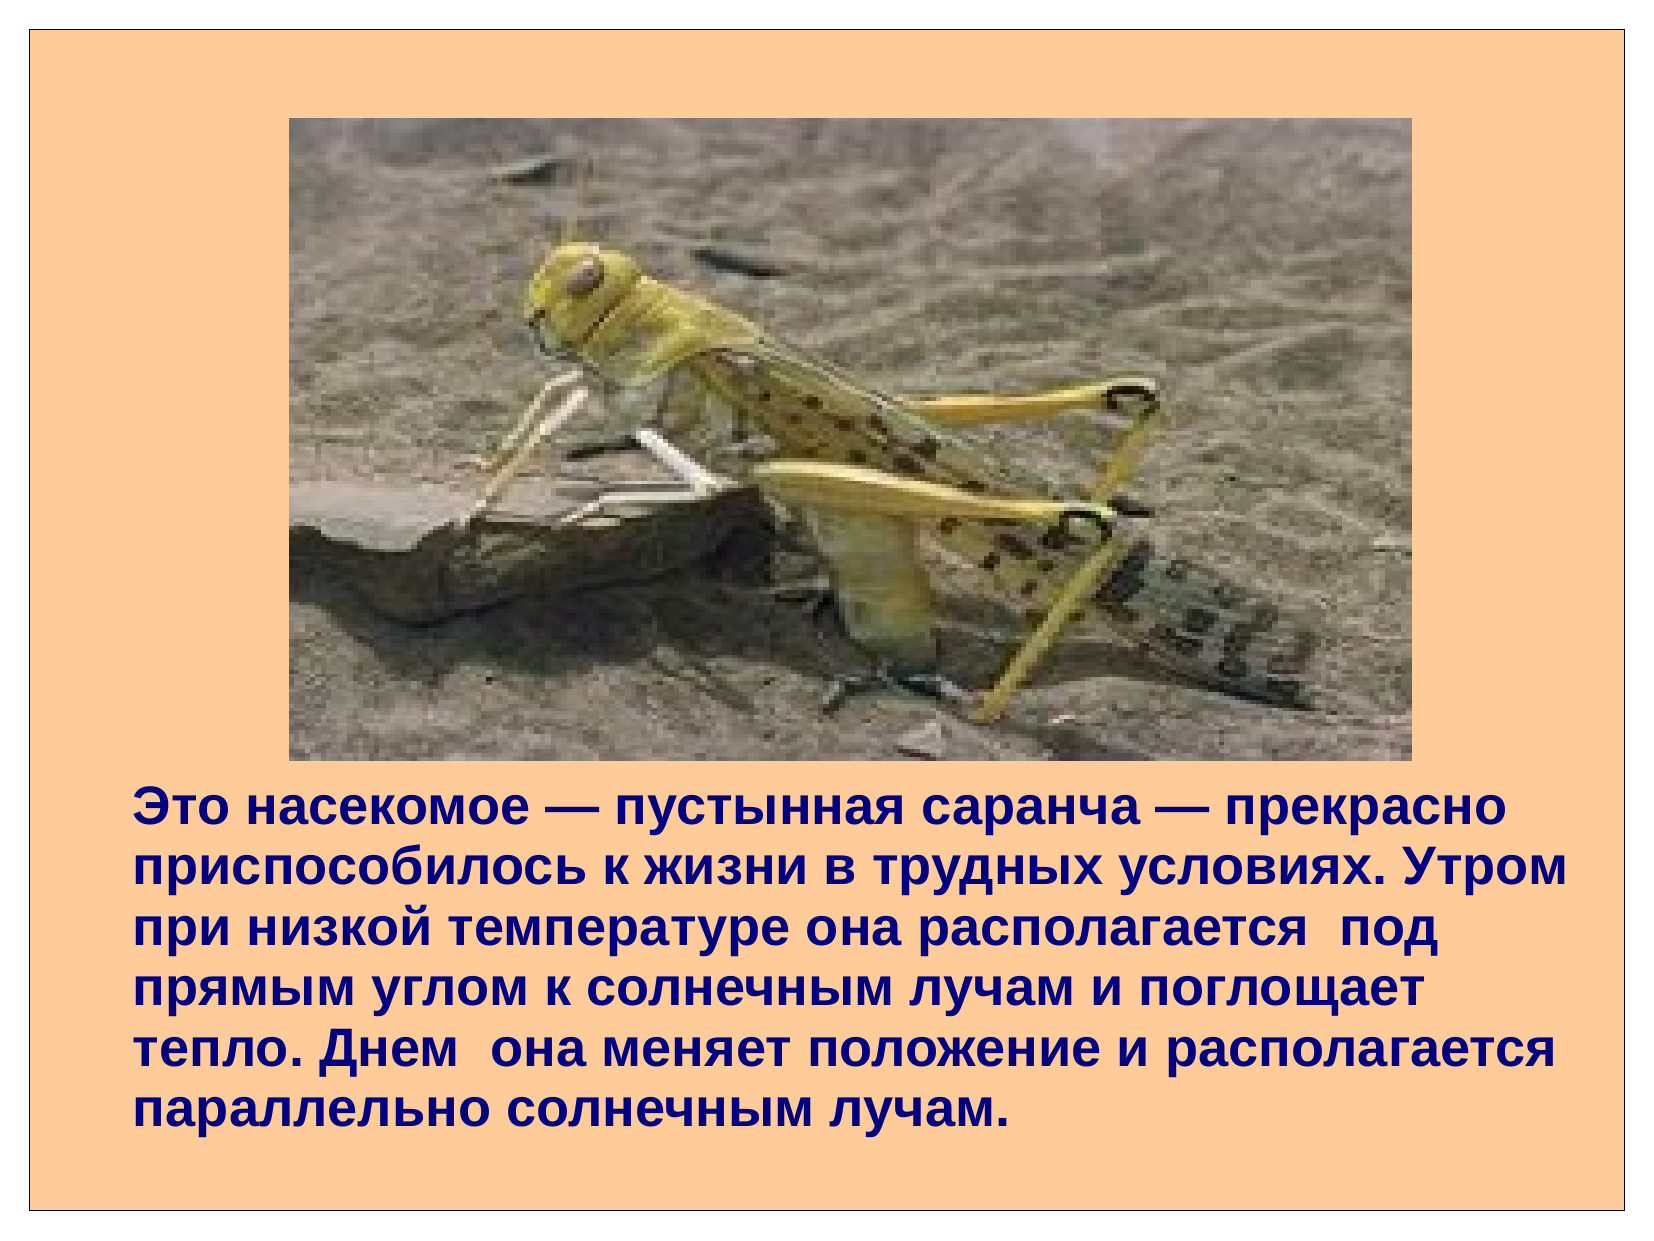

Это насекомое — пустынная саранча — прекрасно приспособилось к жизни в трудных условиях. Утром при низкой температуре она располагается под прямым углом к солнечным лучам и поглощает тепло. Днем она меняет положение и располагается параллельно солнечным лучам.